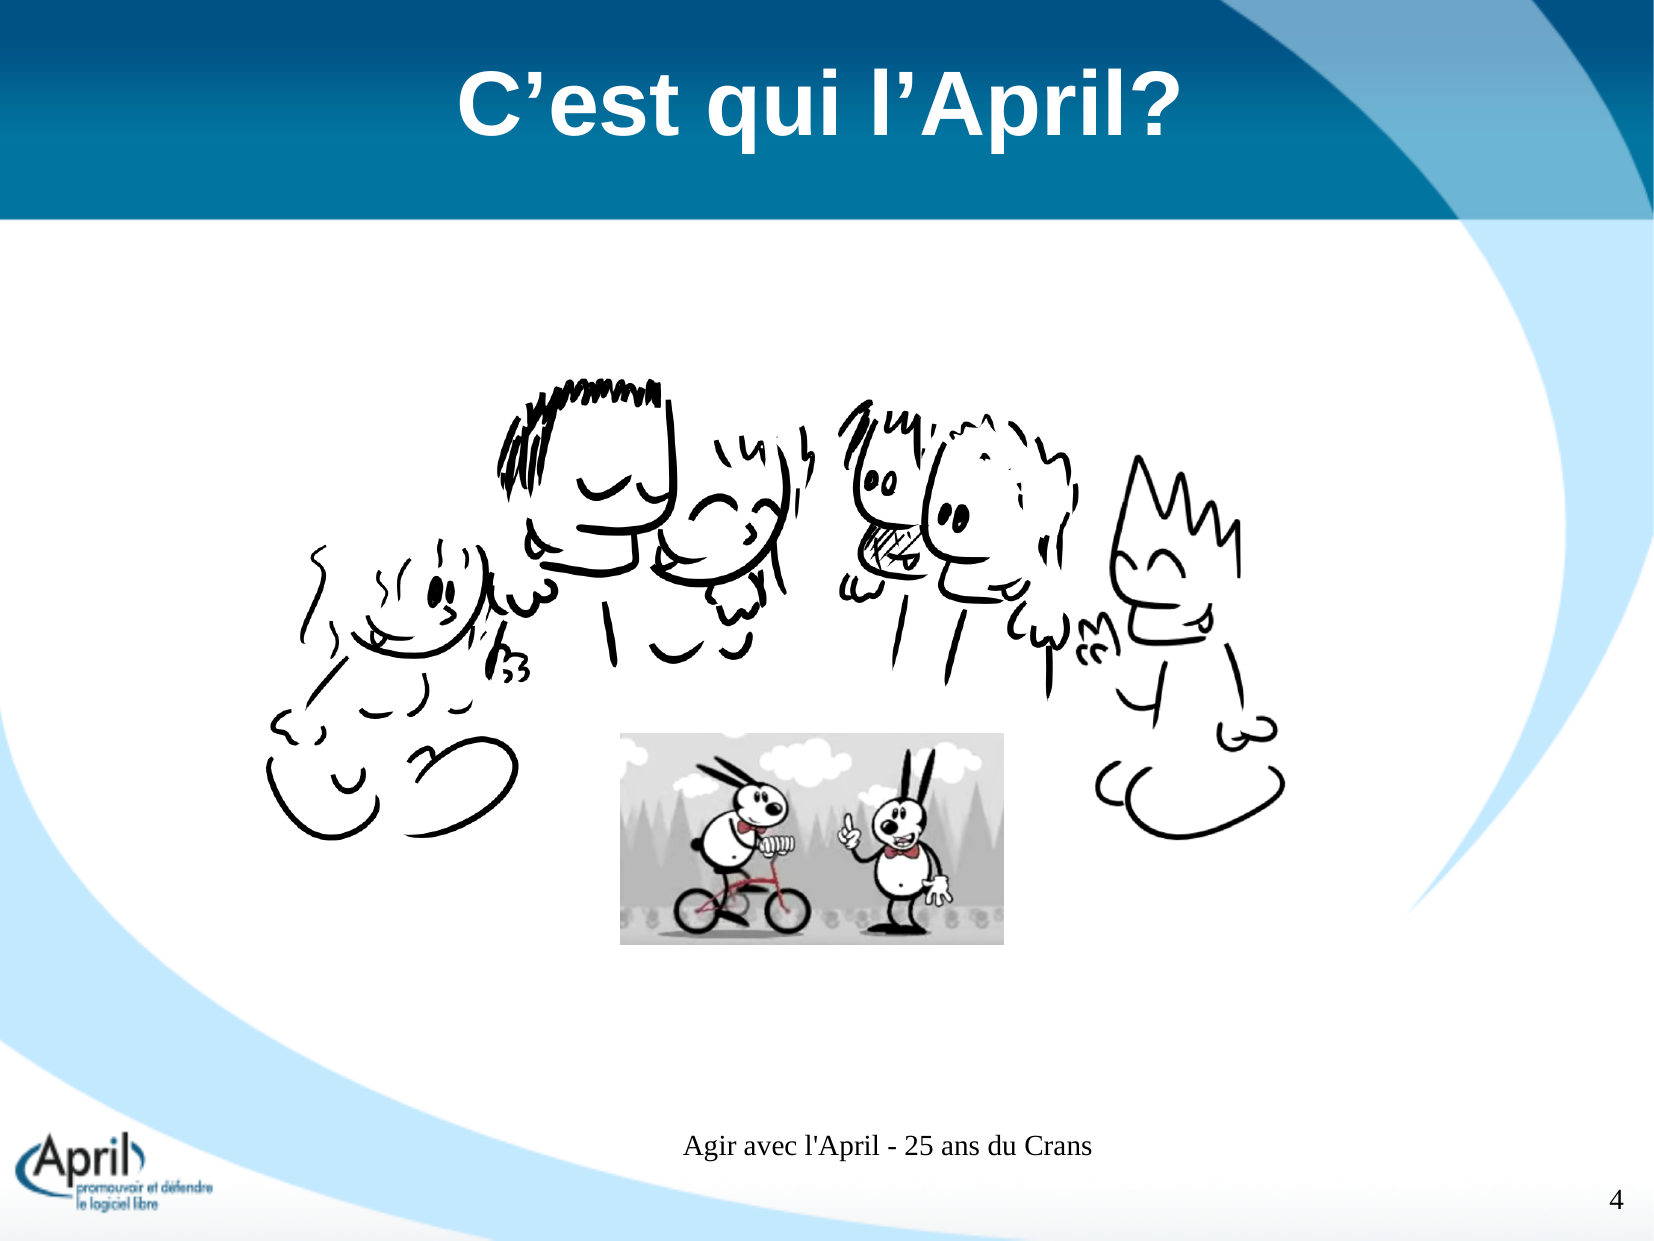

# C’est qui l’April?
Agir avec l'April - 25 ans du Crans
4